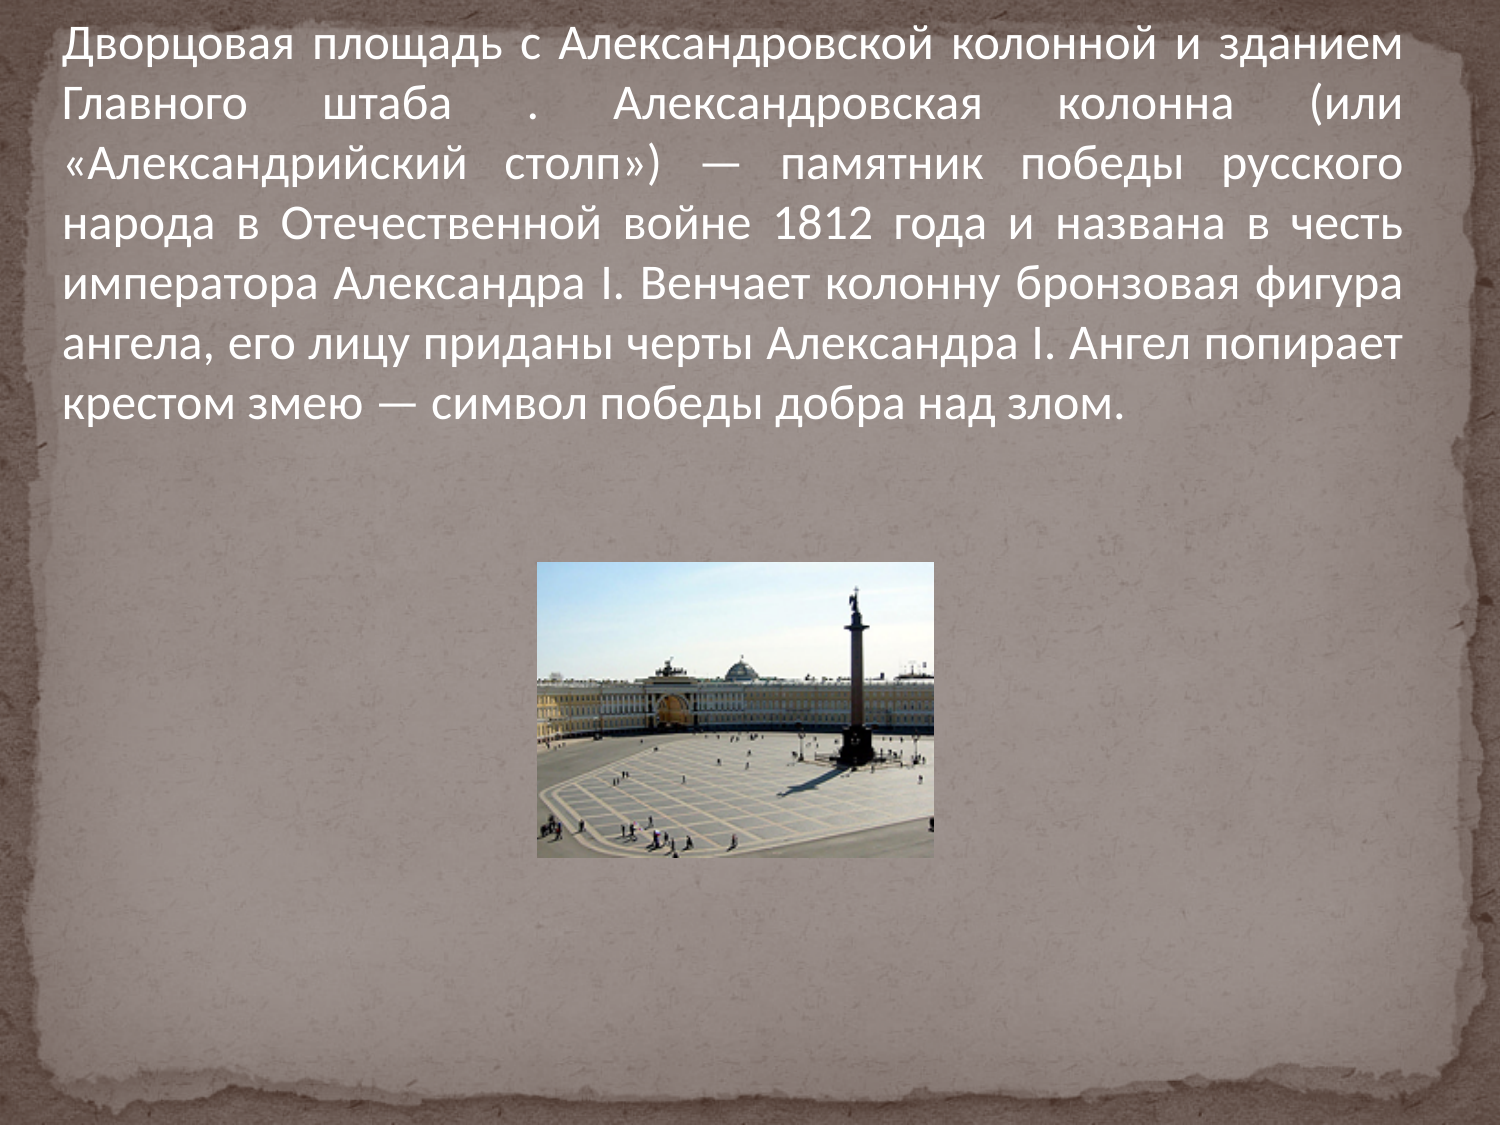

Дворцовая площадь с Александровской колонной и зданием Главного штаба . Александровская колонна (или «Александрийский столп») — памятник победы русского народа в Отечественной войне 1812 года и названа в честь императора Александра I. Венчает колонну бронзовая фигура ангела, его лицу приданы черты Александра I. Ангел попирает крестом змею — символ победы добра над злом.